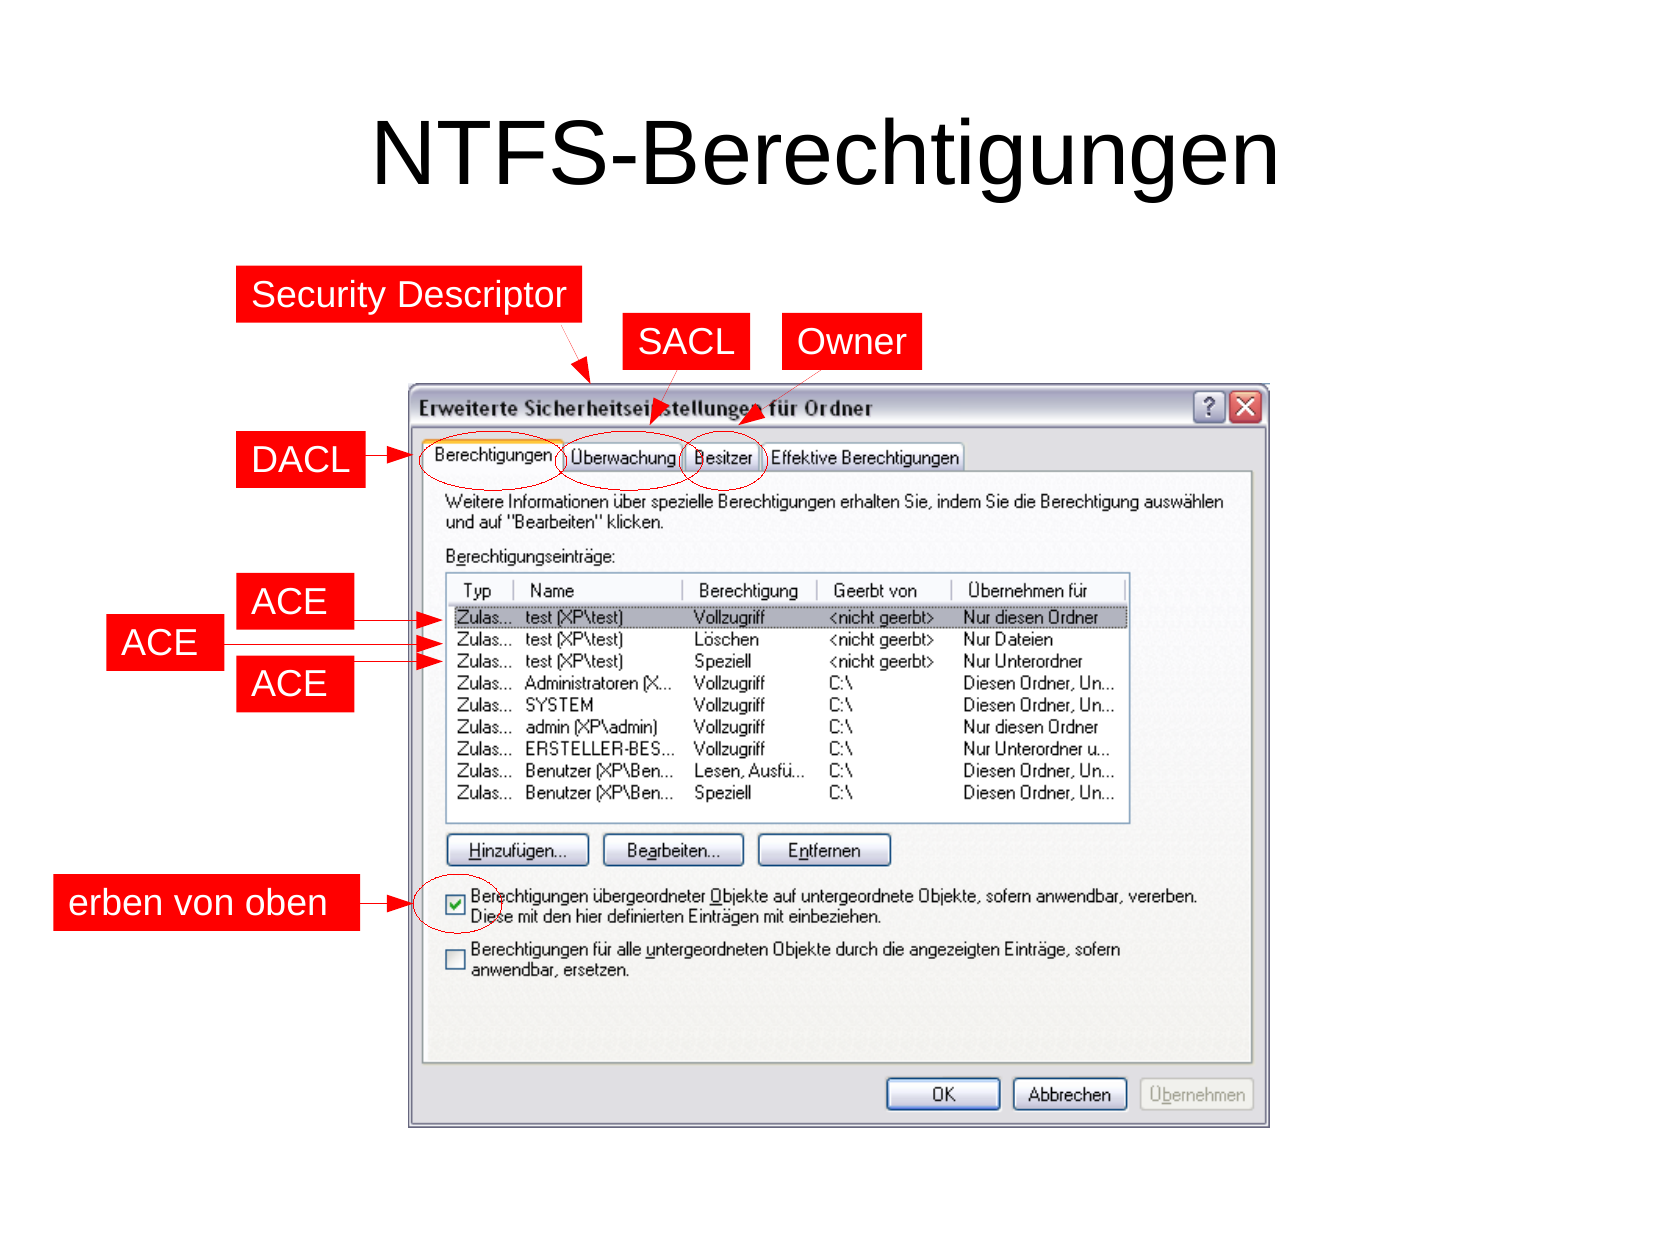

# NTFS-Berechtigungen
Security Descriptor
SACL
Owner
DACL
ACE
ACE
ACE
erben von oben